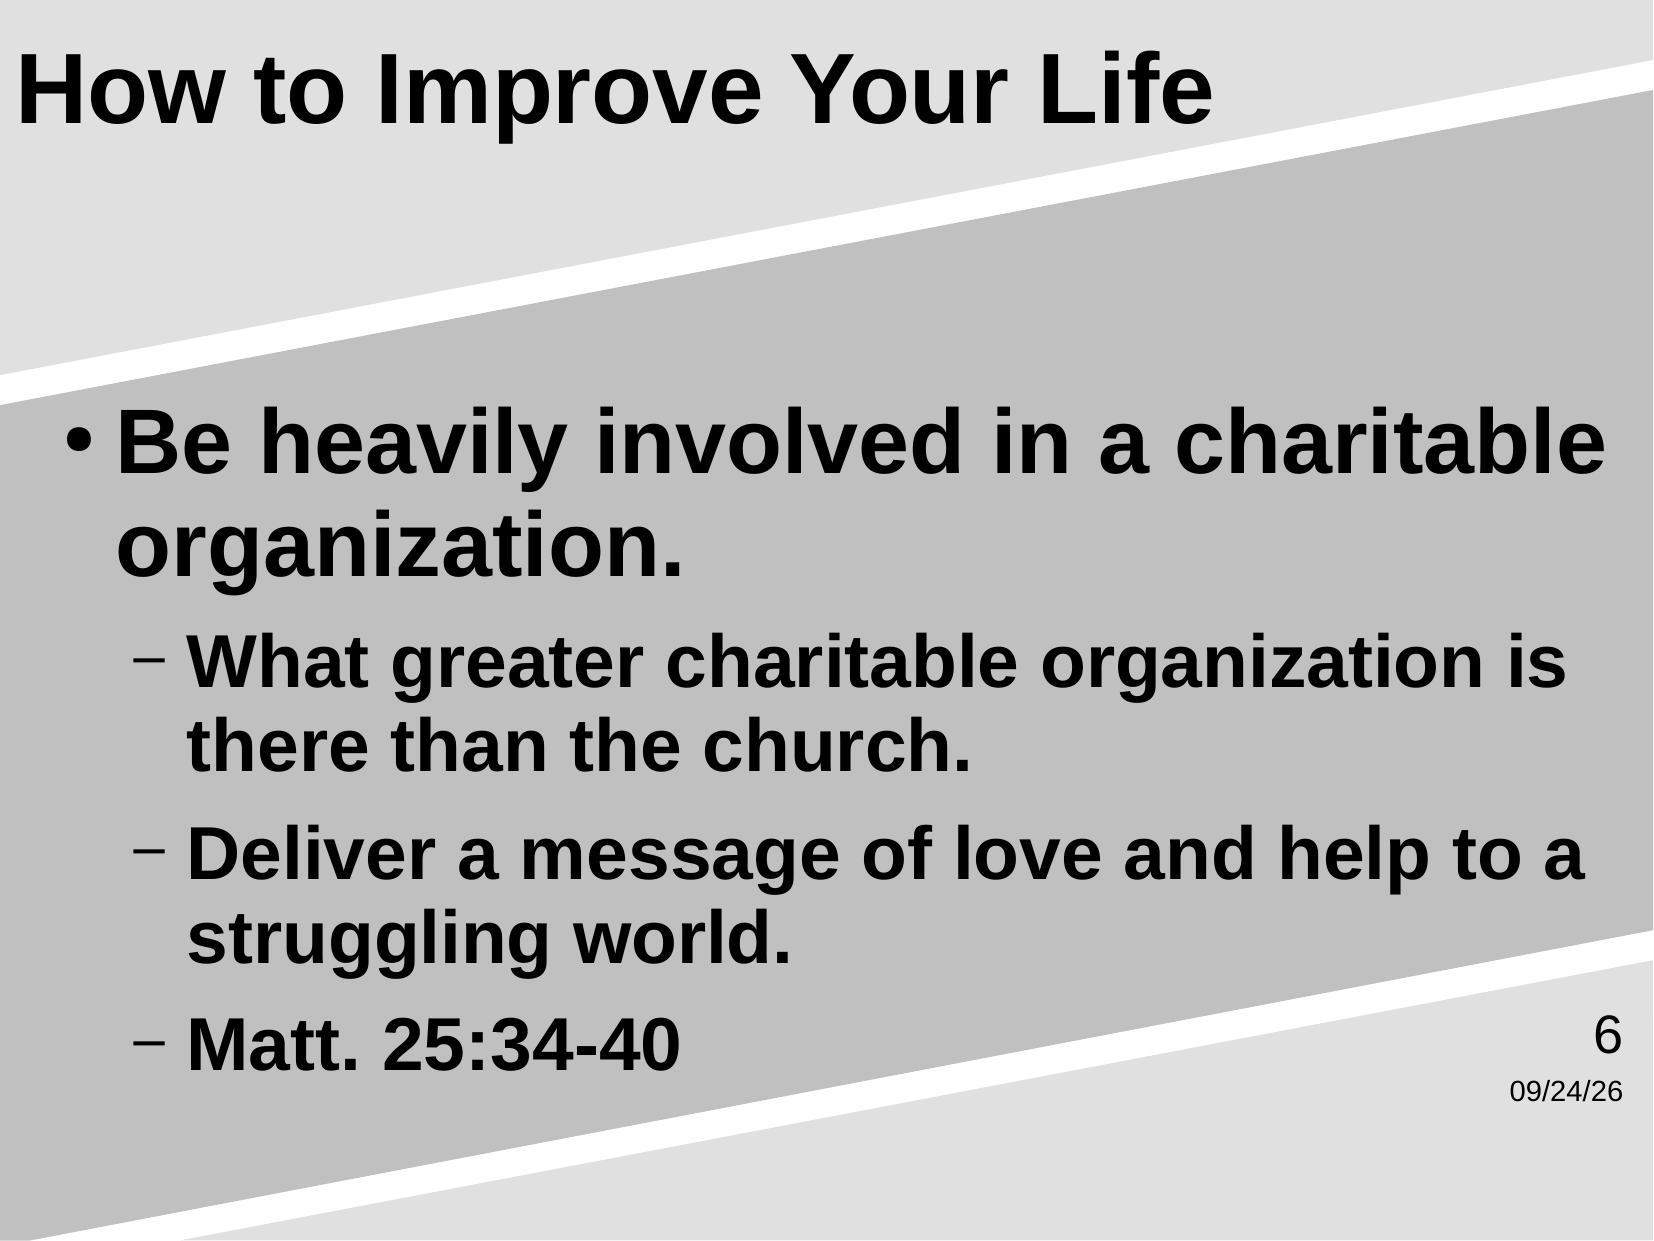

# How to Improve Your Life
Be heavily involved in a charitable organization.
What greater charitable organization is there than the church.
Deliver a message of love and help to a struggling world.
Matt. 25:34-40
6